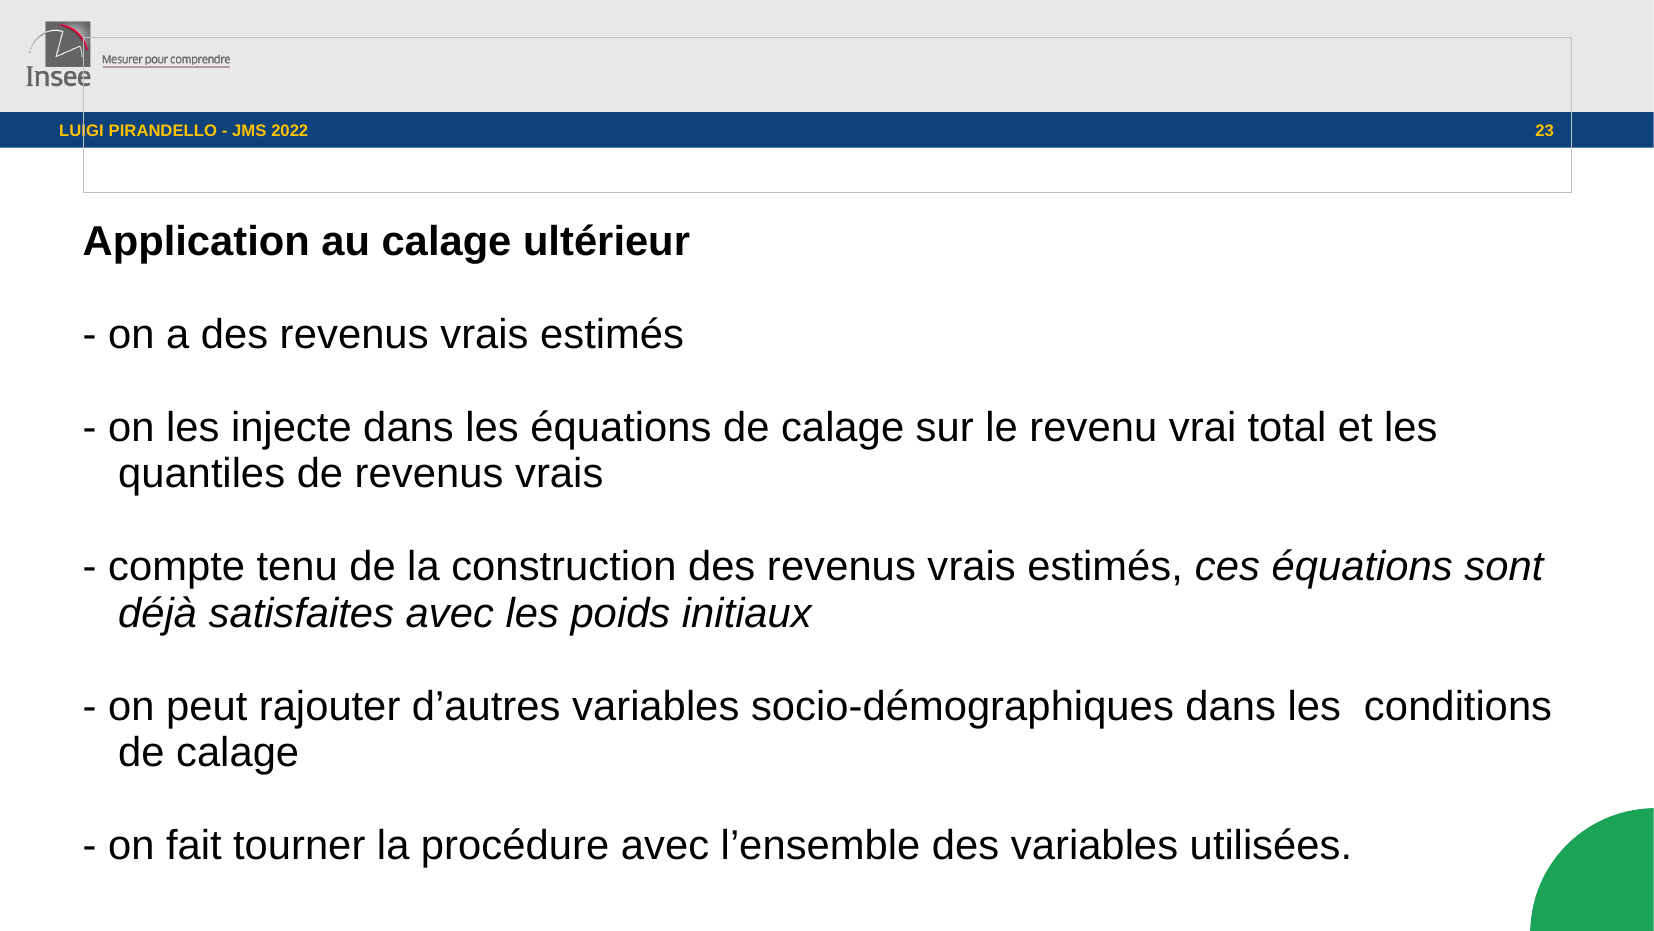

LUIGI PIRANDELLO - JMS 2022
23
Application au calage ultérieur
- on a des revenus vrais estimés
- on les injecte dans les équations de calage sur le revenu vrai total et les quantiles de revenus vrais
- compte tenu de la construction des revenus vrais estimés, ces équations sont déjà satisfaites avec les poids initiaux
- on peut rajouter d’autres variables socio-démographiques dans les conditions de calage
- on fait tourner la procédure avec l’ensemble des variables utilisées.